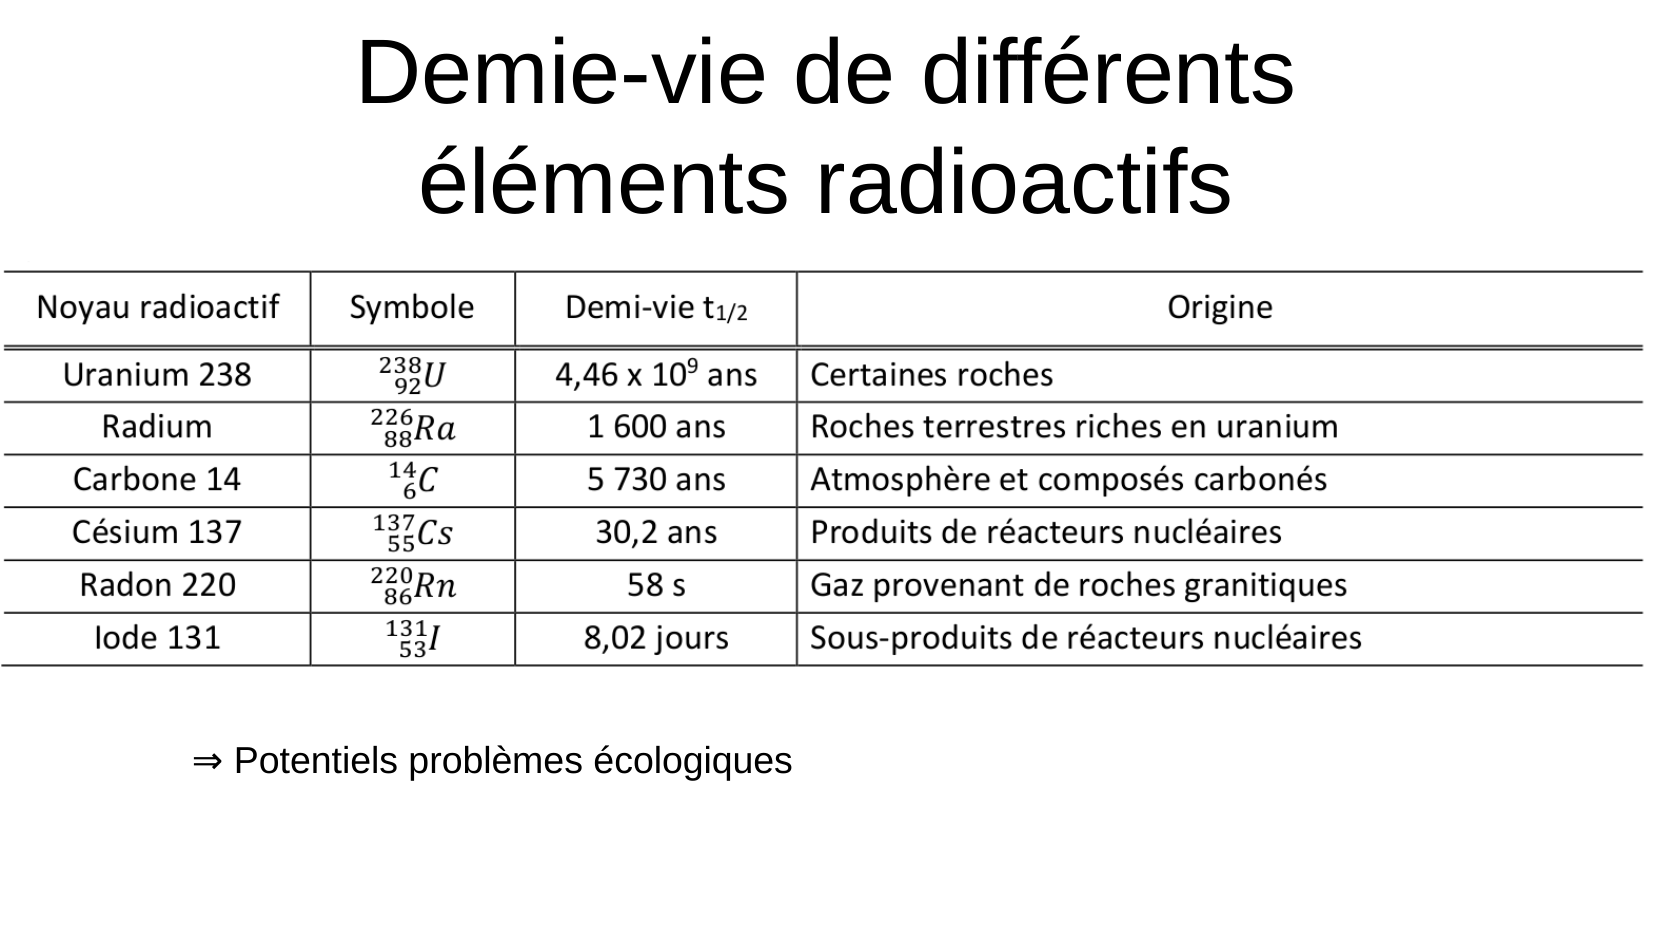

# Demie-vie de différents éléments radioactifs
⇒ Potentiels problèmes écologiques